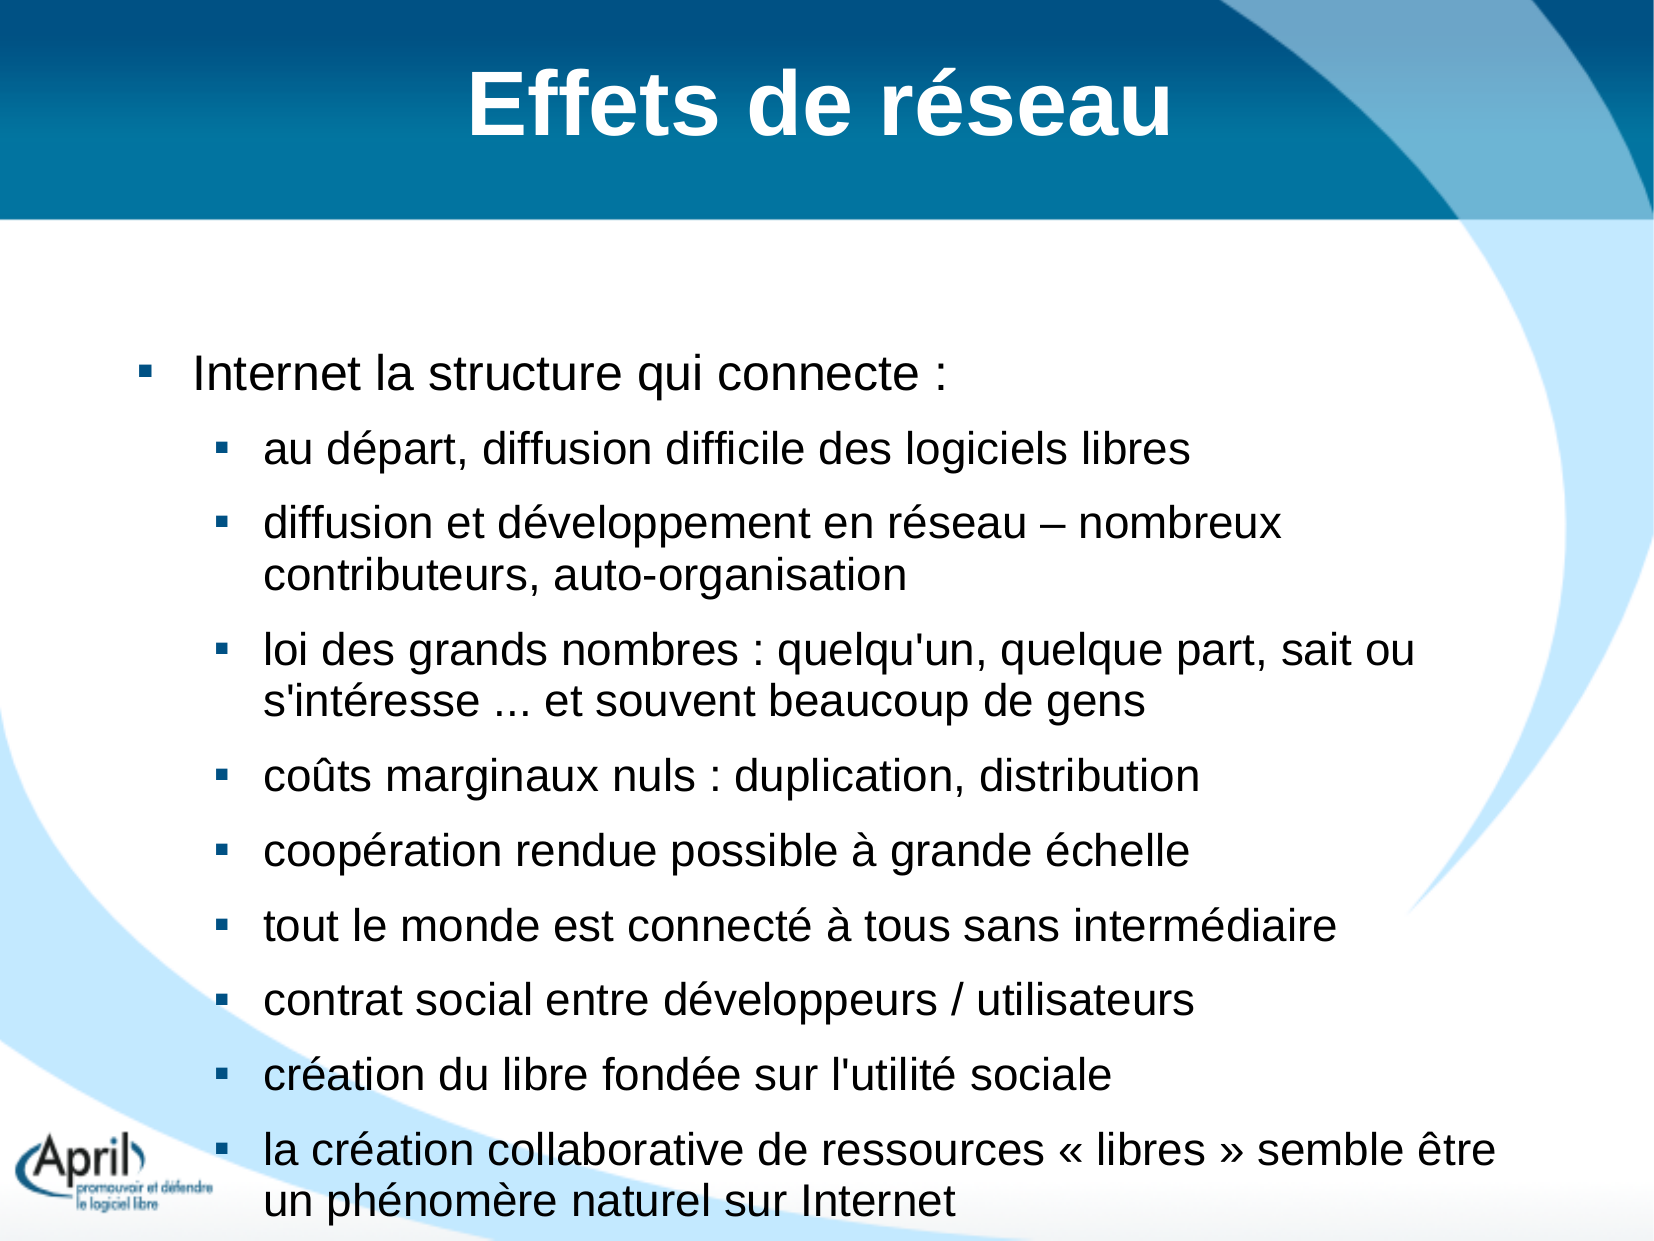

# Effets de réseau
Internet la structure qui connecte :
au départ, diffusion difficile des logiciels libres
diffusion et développement en réseau – nombreux contributeurs, auto-organisation
loi des grands nombres : quelqu'un, quelque part, sait ou s'intéresse ... et souvent beaucoup de gens
coûts marginaux nuls : duplication, distribution
coopération rendue possible à grande échelle
tout le monde est connecté à tous sans intermédiaire
contrat social entre développeurs / utilisateurs
création du libre fondée sur l'utilité sociale
la création collaborative de ressources « libres » semble être un phénomère naturel sur Internet